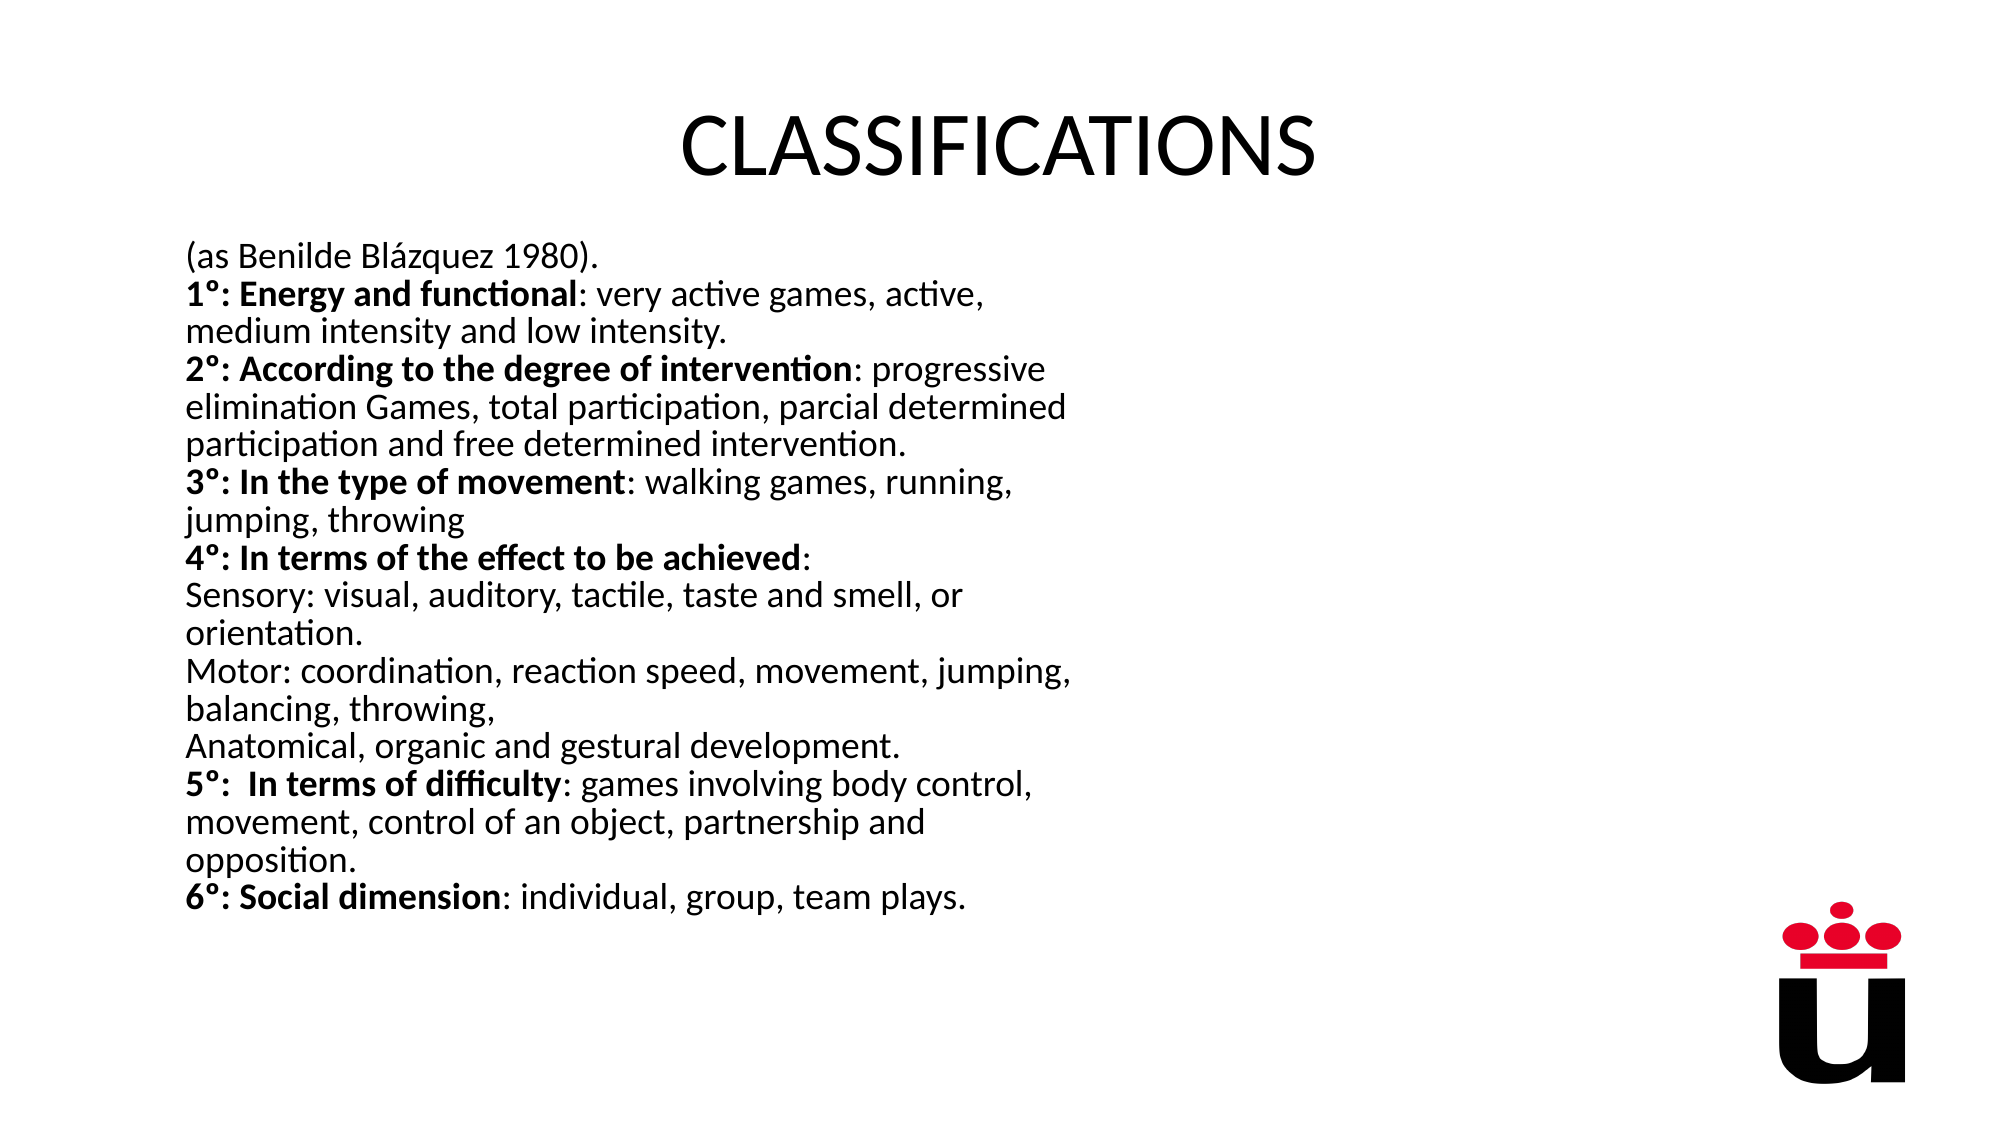

# CLASSIFICATIONS
(as Benilde Blázquez 1980).
1º: Energy and functional: very active games, active,
medium intensity and low intensity.
2º: According to the degree of intervention: progressive
elimination Games, total participation, parcial determined
participation and free determined intervention.
3º: In the type of movement: walking games, running,
jumping, throwing
4º: In terms of the effect to be achieved:
Sensory: visual, auditory, tactile, taste and smell, or
orientation.
Motor: coordination, reaction speed, movement, jumping,
balancing, throwing,
Anatomical, organic and gestural development.
5º: In terms of difficulty: games involving body control,
movement, control of an object, partnership and
opposition.
6º: Social dimension: individual, group, team plays.